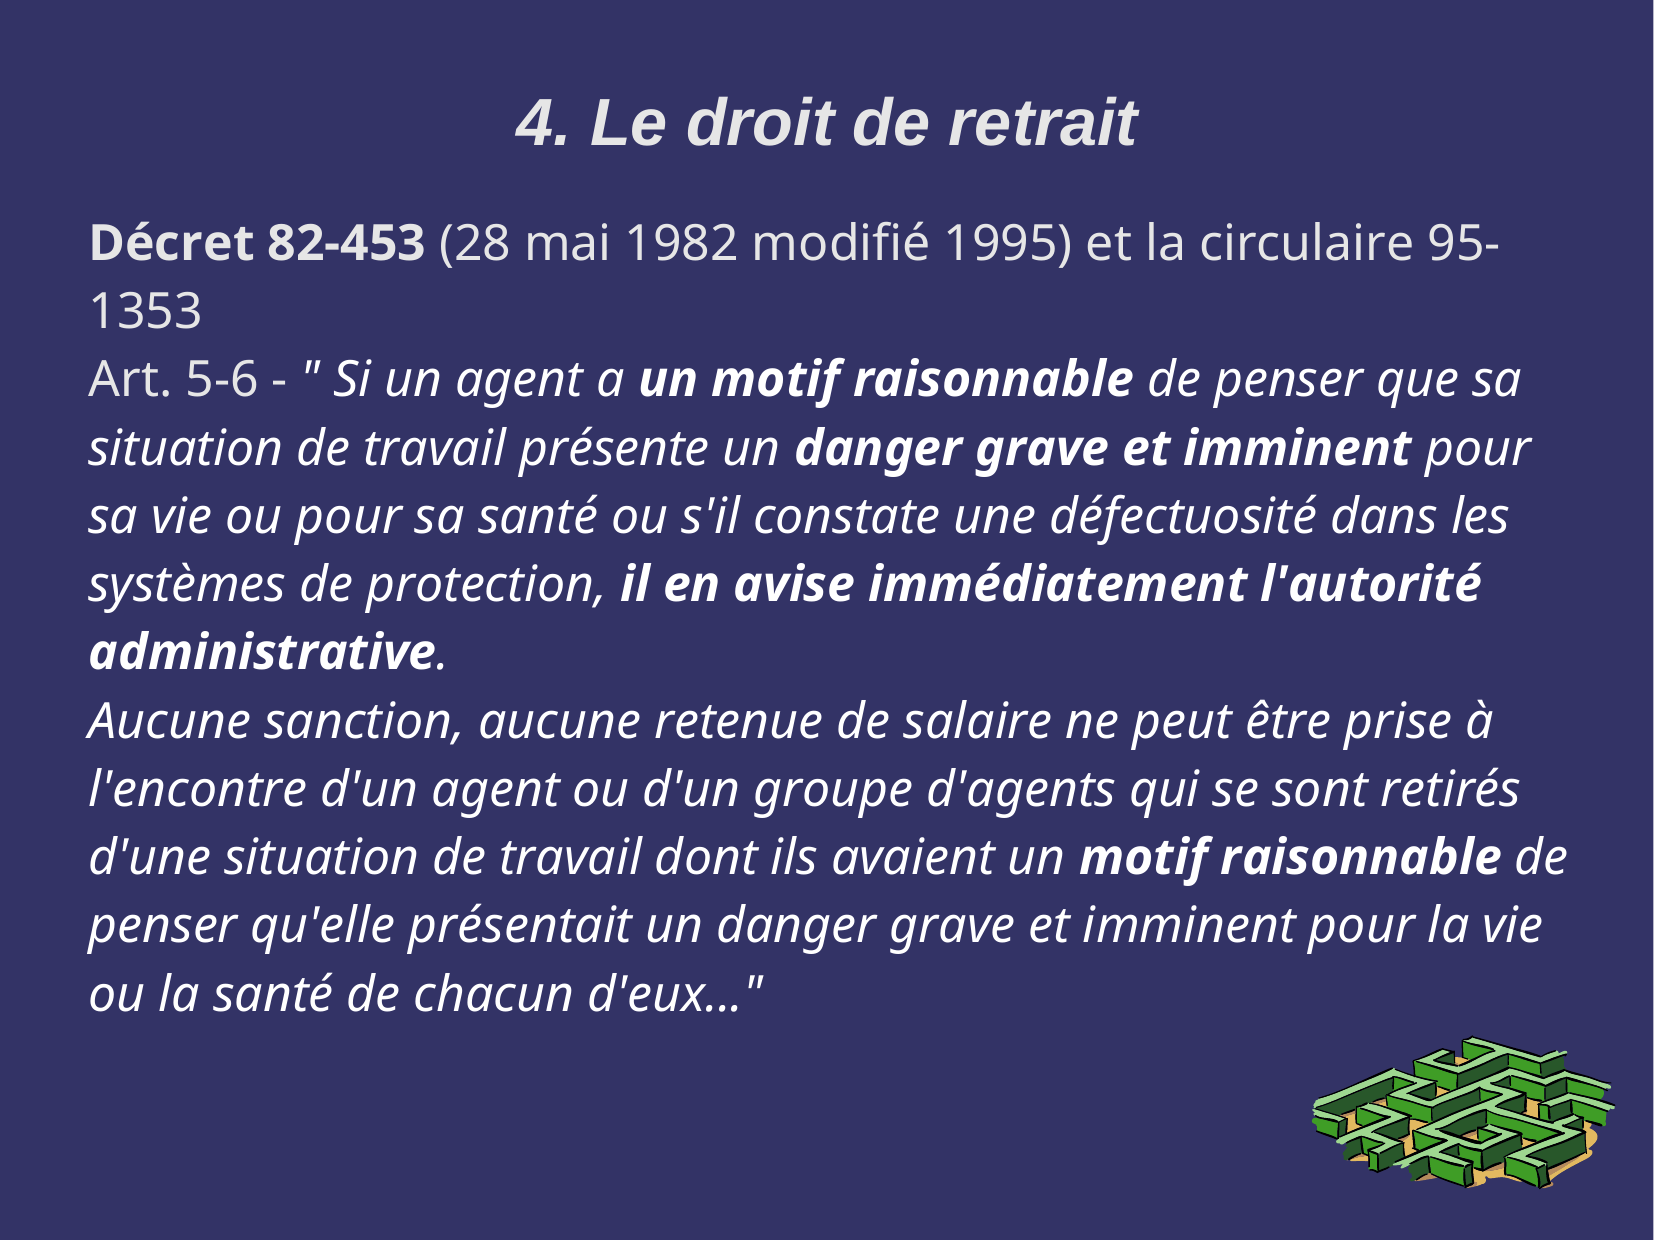

# 4. Le droit de retrait
Décret 82-453 (28 mai 1982 modifié 1995) et la circulaire 95-1353
Art. 5-6 - " Si un agent a un motif raisonnable de penser que sa situation de travail présente un danger grave et imminent pour sa vie ou pour sa santé ou s'il constate une défectuosité dans les systèmes de protection, il en avise immédiatement l'autorité administrative.
Aucune sanction, aucune retenue de salaire ne peut être prise à l'encontre d'un agent ou d'un groupe d'agents qui se sont retirés d'une situation de travail dont ils avaient un motif raisonnable de penser qu'elle présentait un danger grave et imminent pour la vie ou la santé de chacun d'eux..."